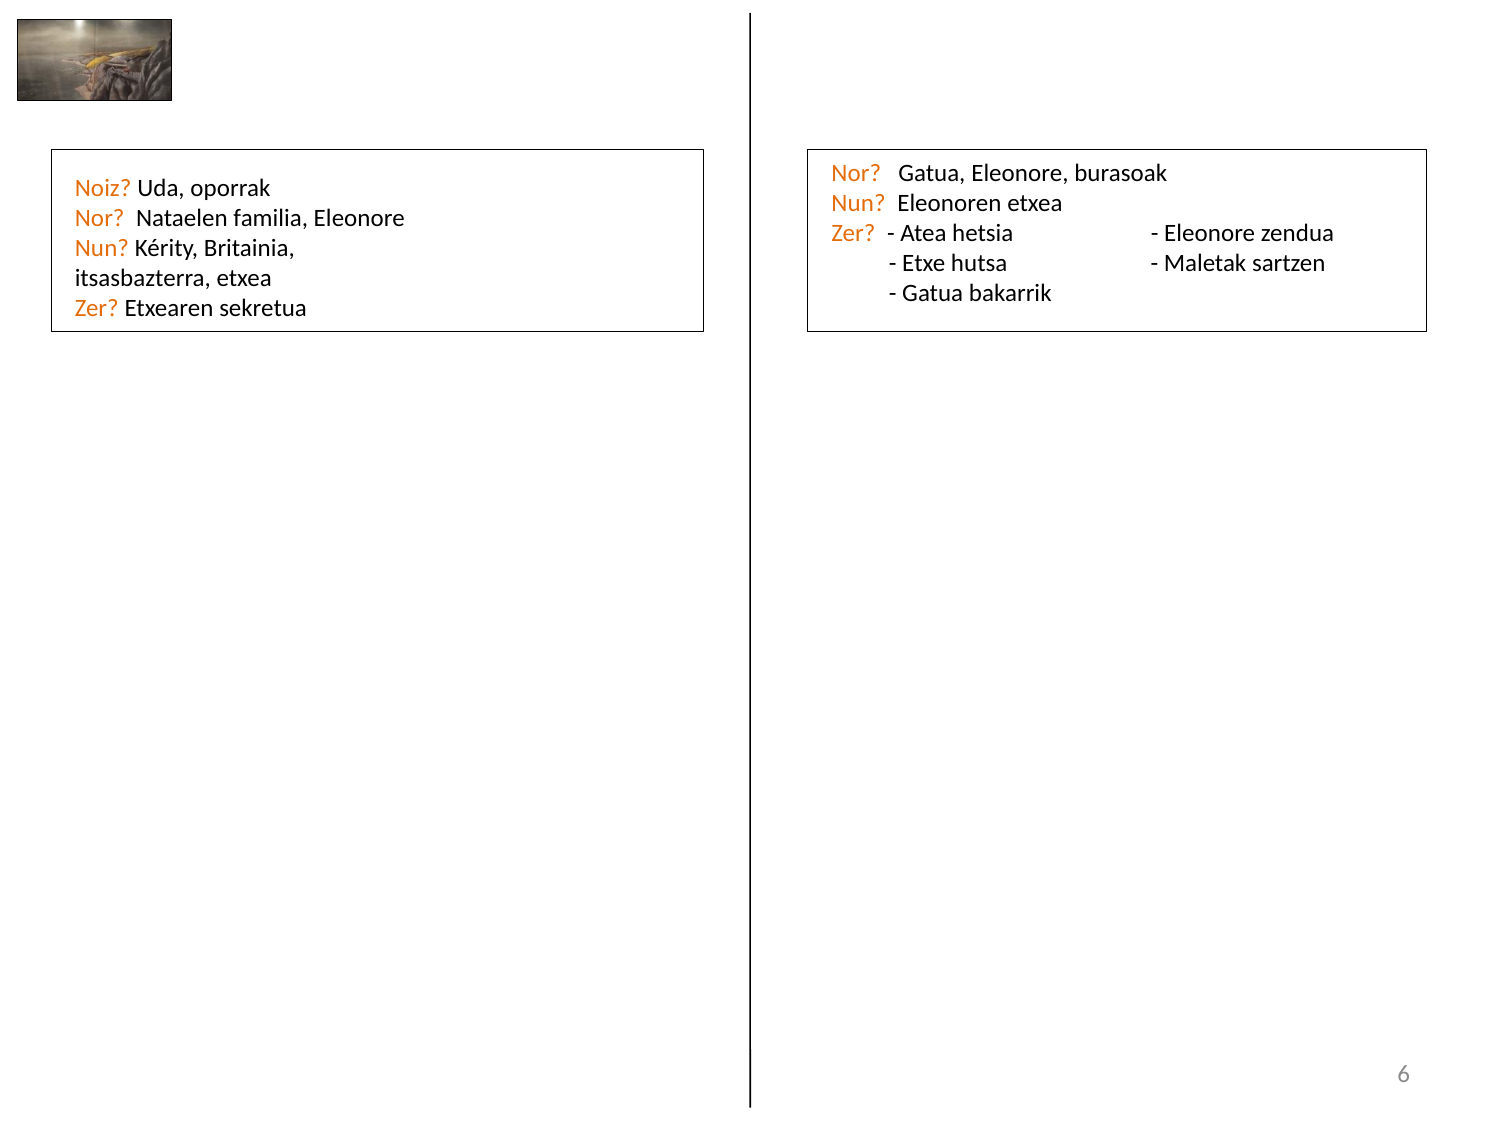

Nor? Gatua, Eleonore, burasoak
Nun? Eleonoren etxea
Zer? - Atea hetsia - Eleonore zendua
 - Etxe hutsa - Maletak sartzen
 - Gatua bakarrik
Noiz? Uda, oporrak
Nor? Nataelen familia, Eleonore
Nun? Kérity, Britainia, itsasbazterra, etxea
Zer? Etxearen sekretua